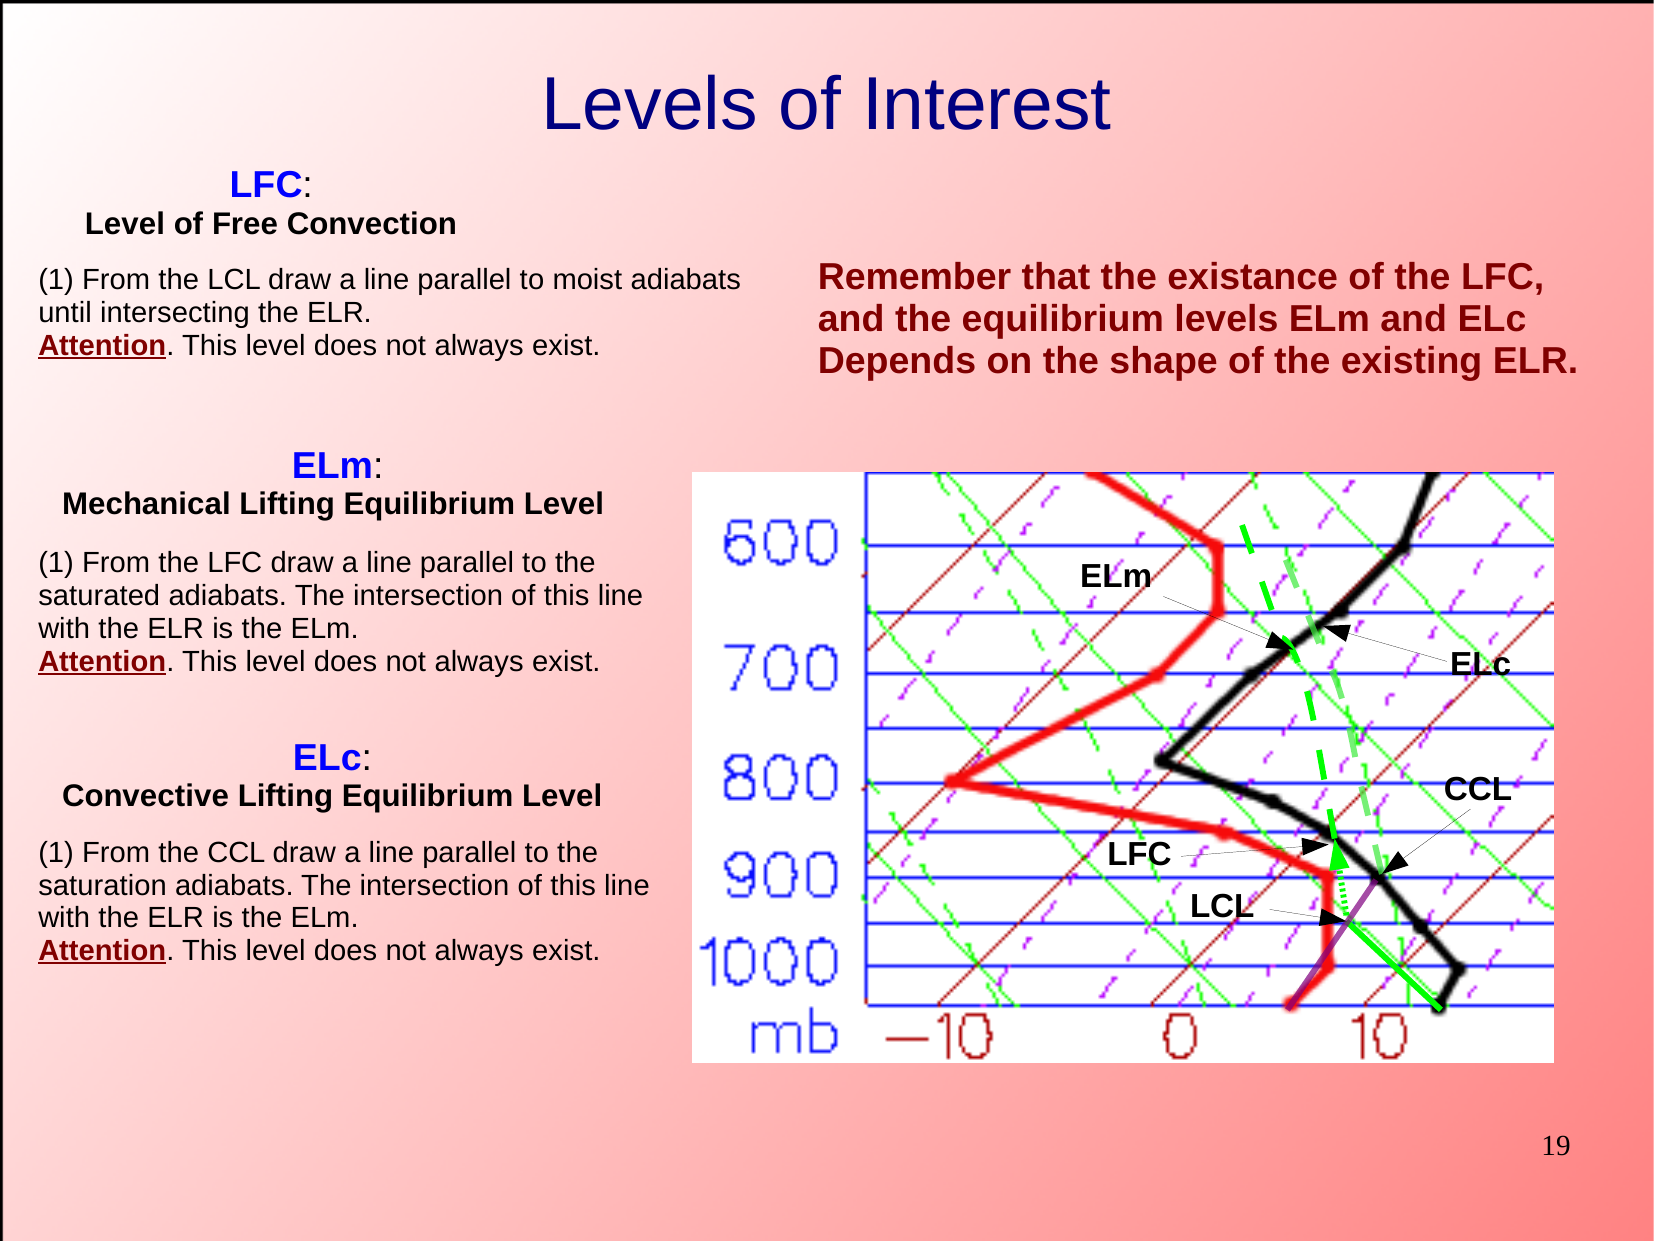

# Levels of Interest
LFC:
Level of Free Convection
Remember that the existance of the LFC,
and the equilibrium levels ELm and ELc
Depends on the shape of the existing ELR.
(1) From the LCL draw a line parallel to moist adiabats until intersecting the ELR.
Attention. This level does not always exist.
ELm:
Mechanical Lifting Equilibrium Level
(1) From the LFC draw a line parallel to the saturated adiabats. The intersection of this line with the ELR is the ELm.
Attention. This level does not always exist.
ELm
ELc
ELc:
Convective Lifting Equilibrium Level
CCL
LFC
(1) From the CCL draw a line parallel to the saturation adiabats. The intersection of this line with the ELR is the ELm.
Attention. This level does not always exist.
LCL
19